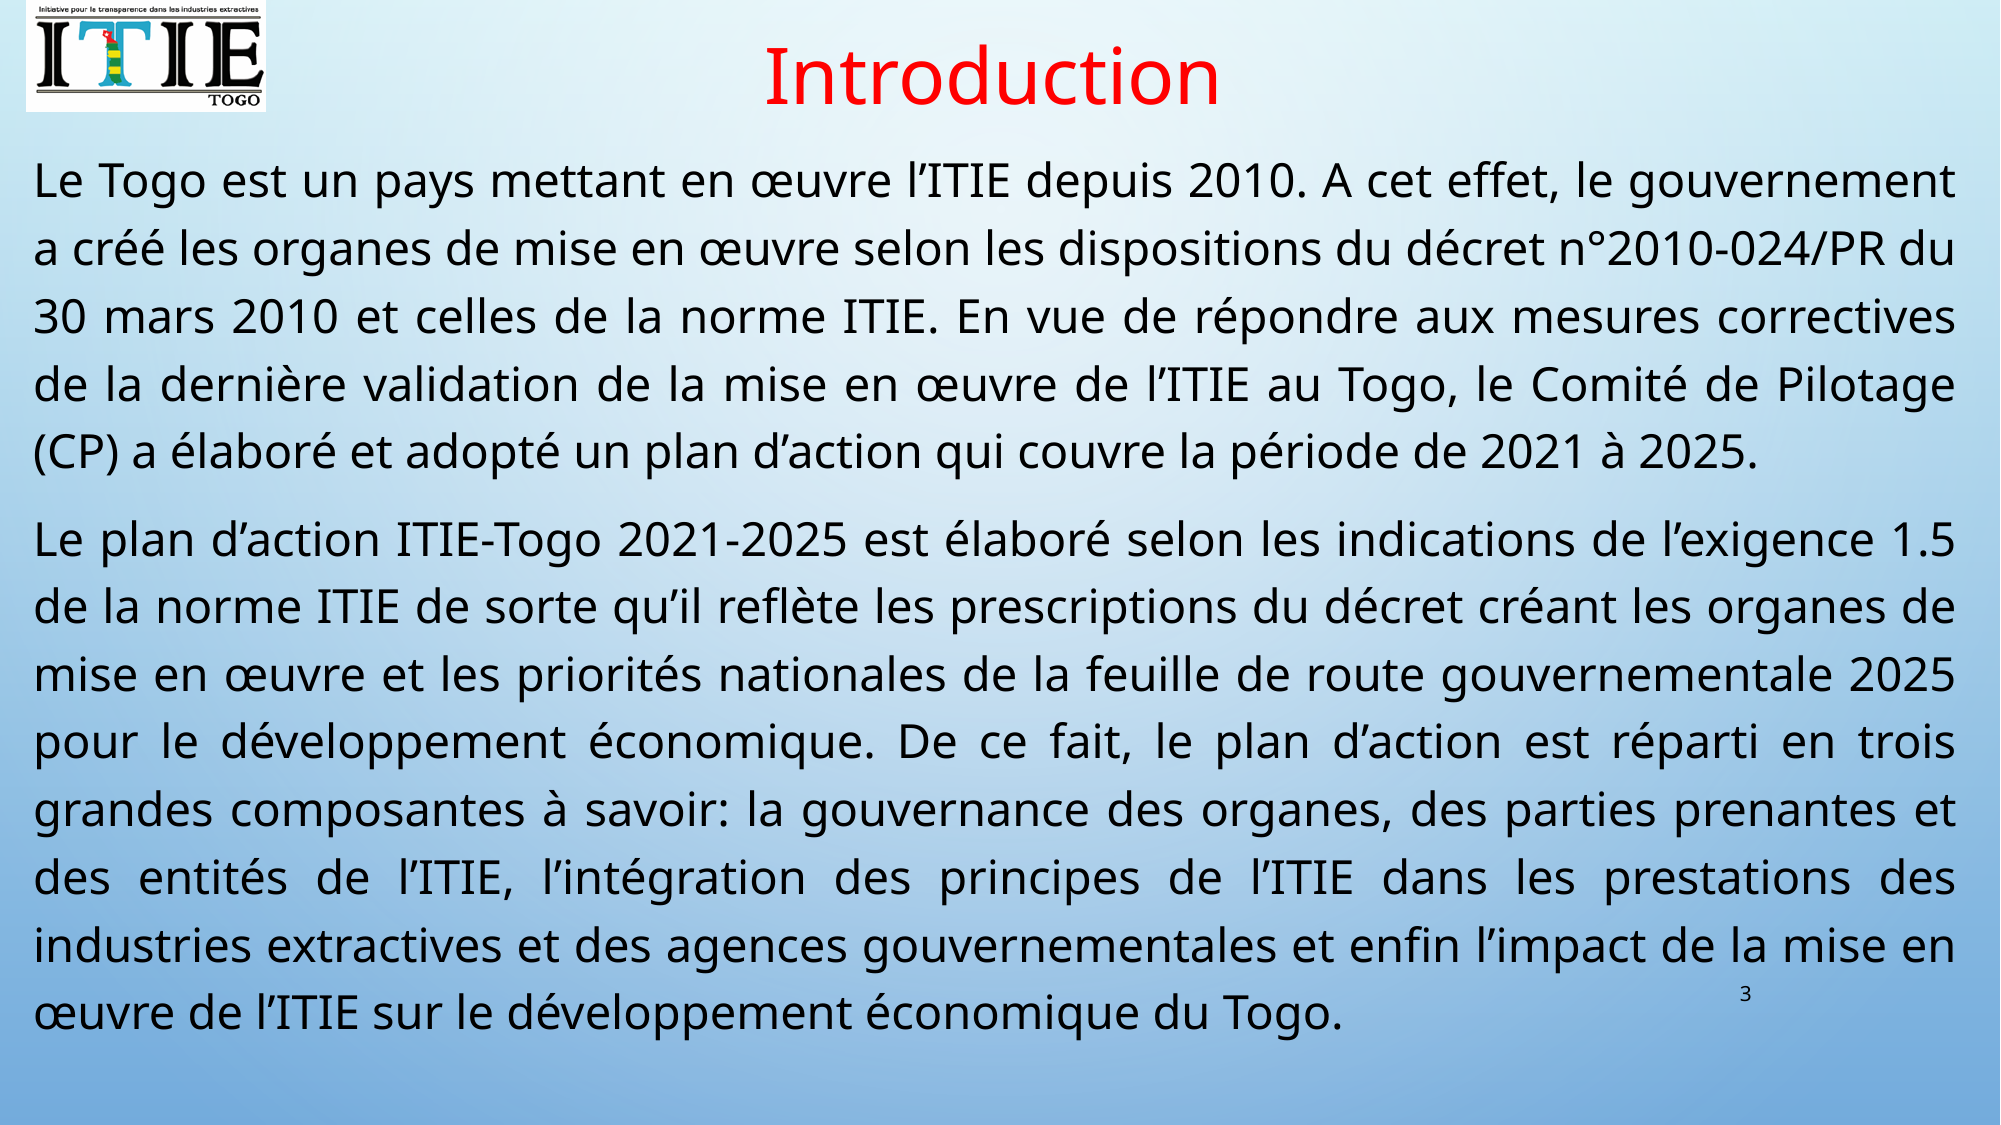

# Introduction
Le Togo est un pays mettant en œuvre l’ITIE depuis 2010. A cet effet, le gouvernement a créé les organes de mise en œuvre selon les dispositions du décret n°2010-024/PR du 30 mars 2010 et celles de la norme ITIE. En vue de répondre aux mesures correctives de la dernière validation de la mise en œuvre de l’ITIE au Togo, le Comité de Pilotage (CP) a élaboré et adopté un plan d’action qui couvre la période de 2021 à 2025.
Le plan d’action ITIE-Togo 2021-2025 est élaboré selon les indications de l’exigence 1.5 de la norme ITIE de sorte qu’il reflète les prescriptions du décret créant les organes de mise en œuvre et les priorités nationales de la feuille de route gouvernementale 2025 pour le développement économique. De ce fait, le plan d’action est réparti en trois grandes composantes à savoir: la gouvernance des organes, des parties prenantes et des entités de l’ITIE, l’intégration des principes de l’ITIE dans les prestations des industries extractives et des agences gouvernementales et enfin l’impact de la mise en œuvre de l’ITIE sur le développement économique du Togo.